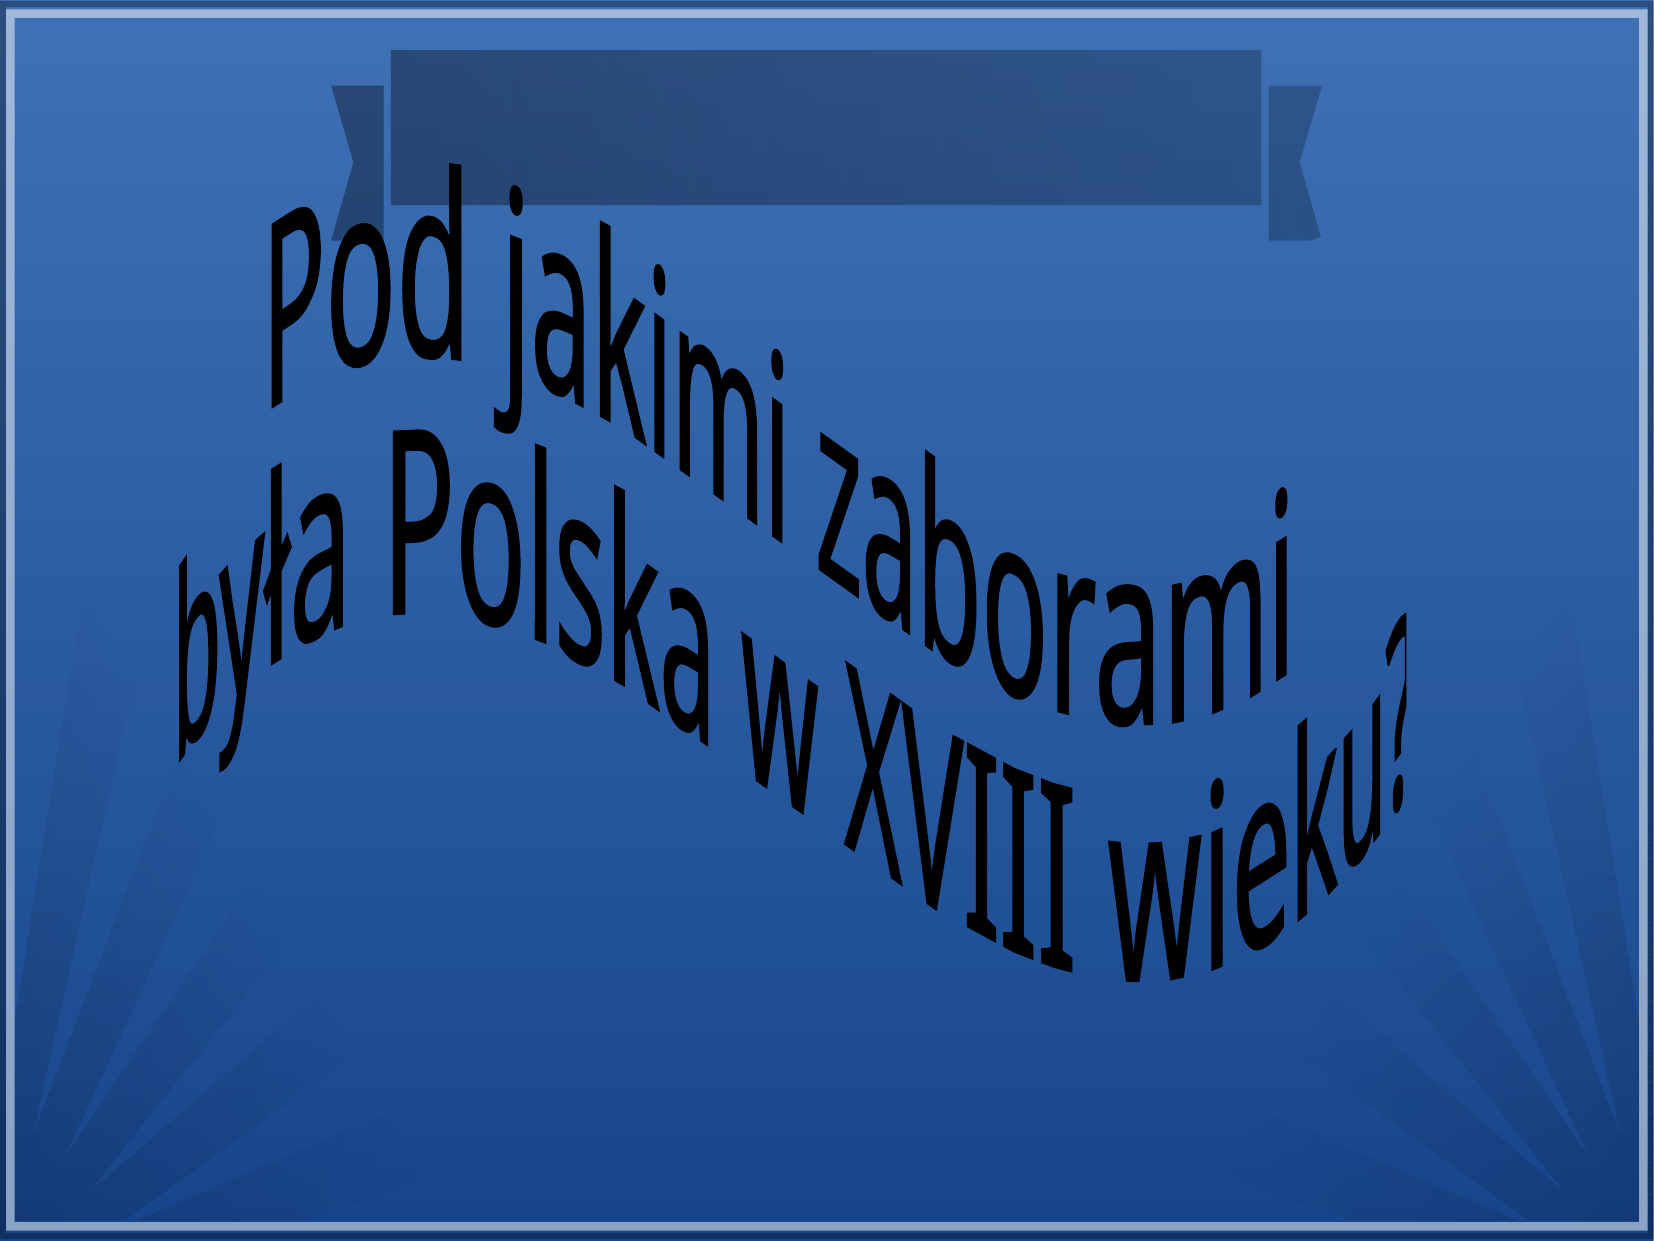

Pod jakimi zaborami
 była Polska w XVIII wieku?